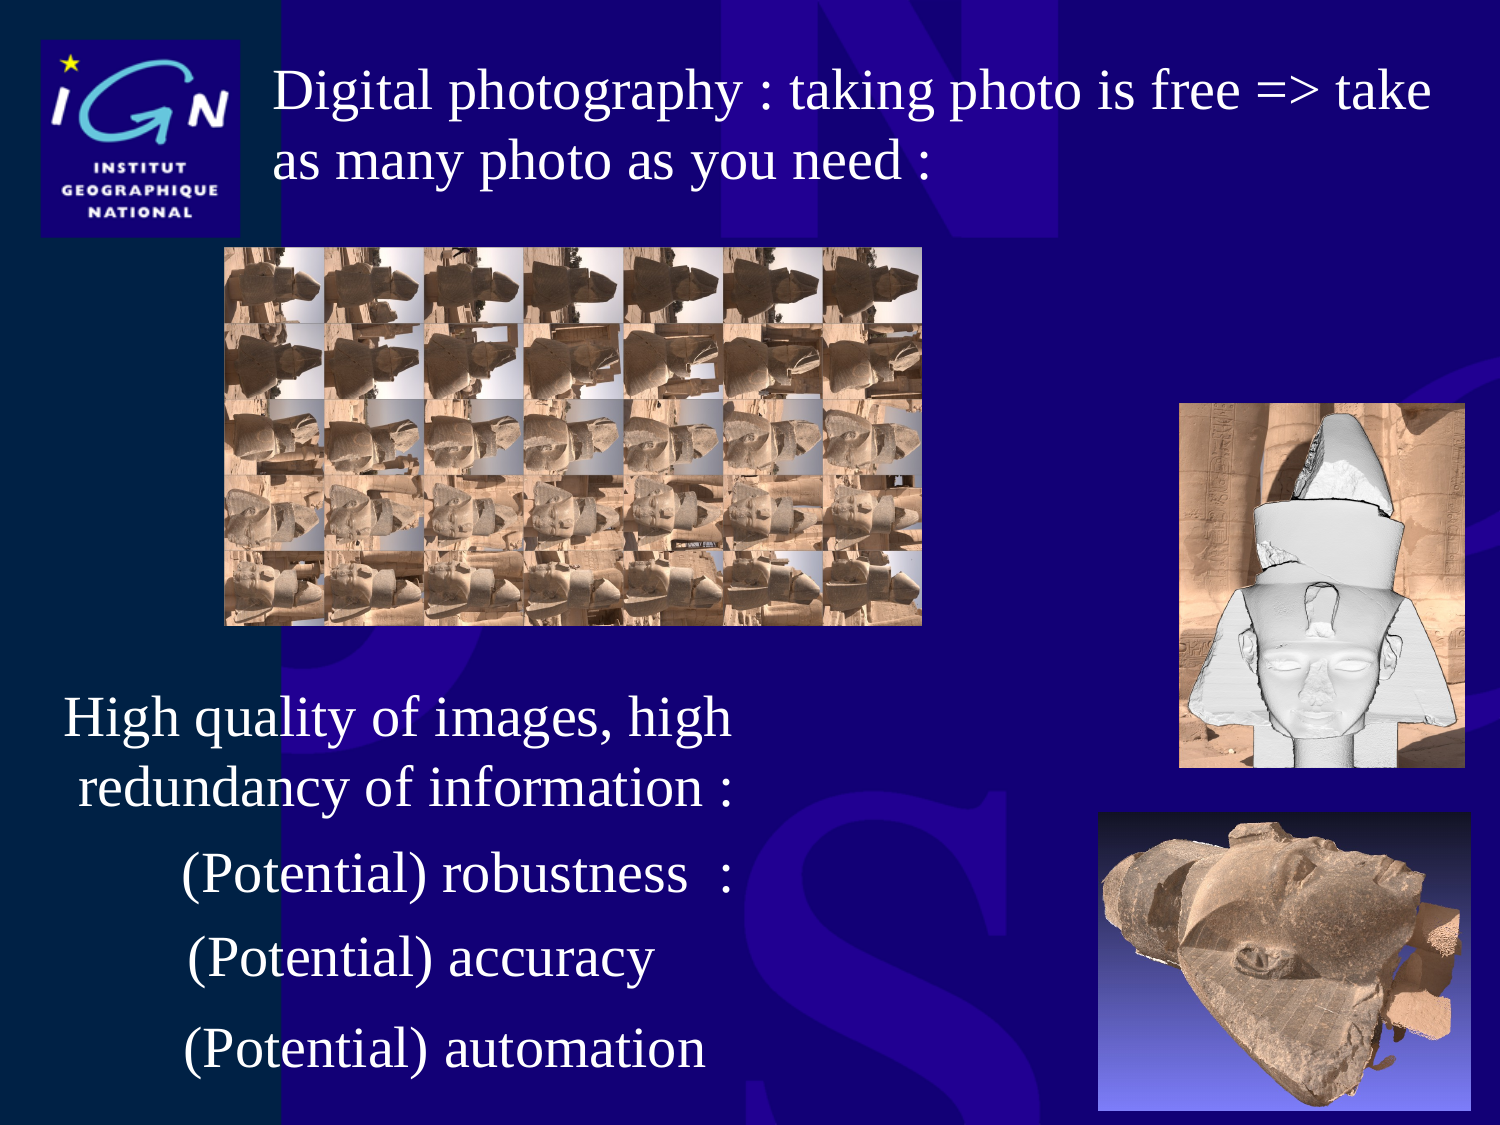

Digital photography : taking photo is free => take
as many photo as you need :
High quality of images, high
 redundancy of information :
(Potential) robustness :
(Potential) accuracy
(Potential) automation